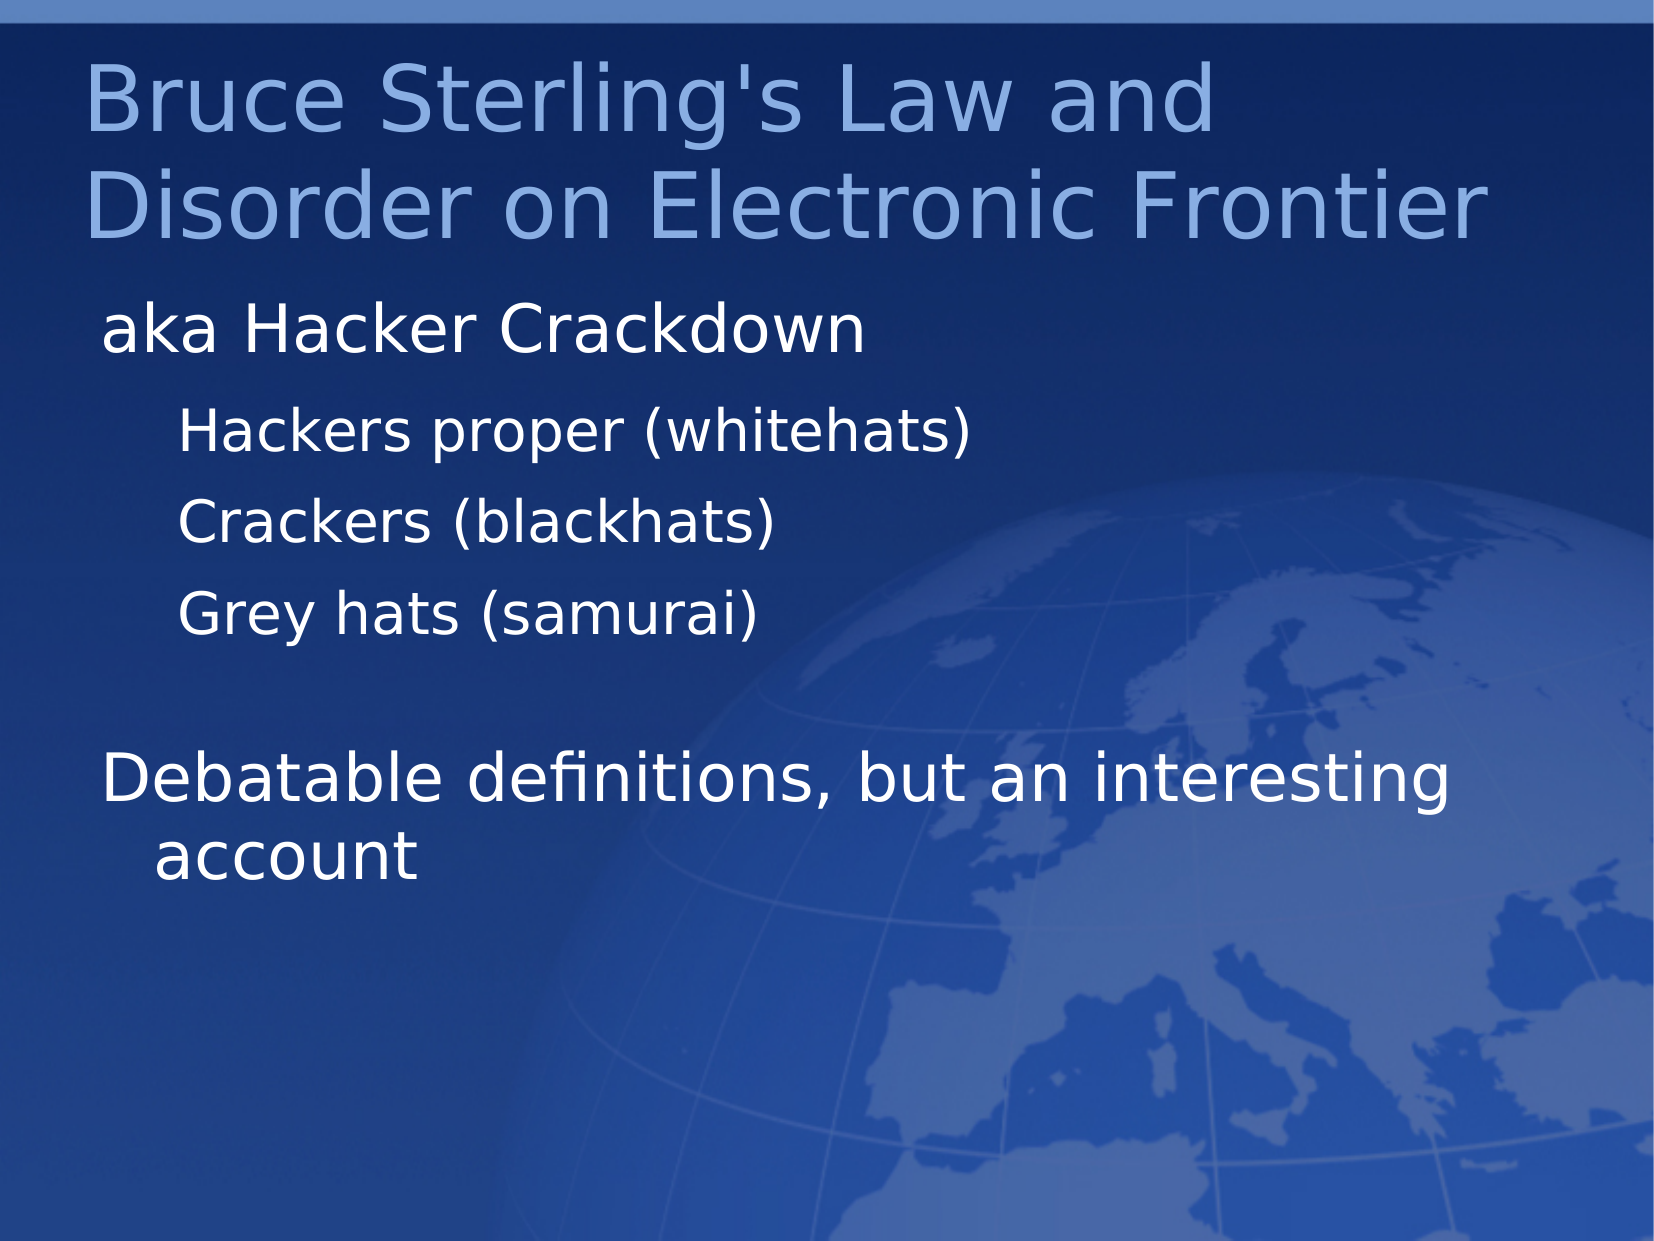

# Bruce Sterling's Law and Disorder on Electronic Frontier
aka Hacker Crackdown
Hackers proper (whitehats)
Crackers (blackhats)
Grey hats (samurai)
Debatable definitions, but an interesting account